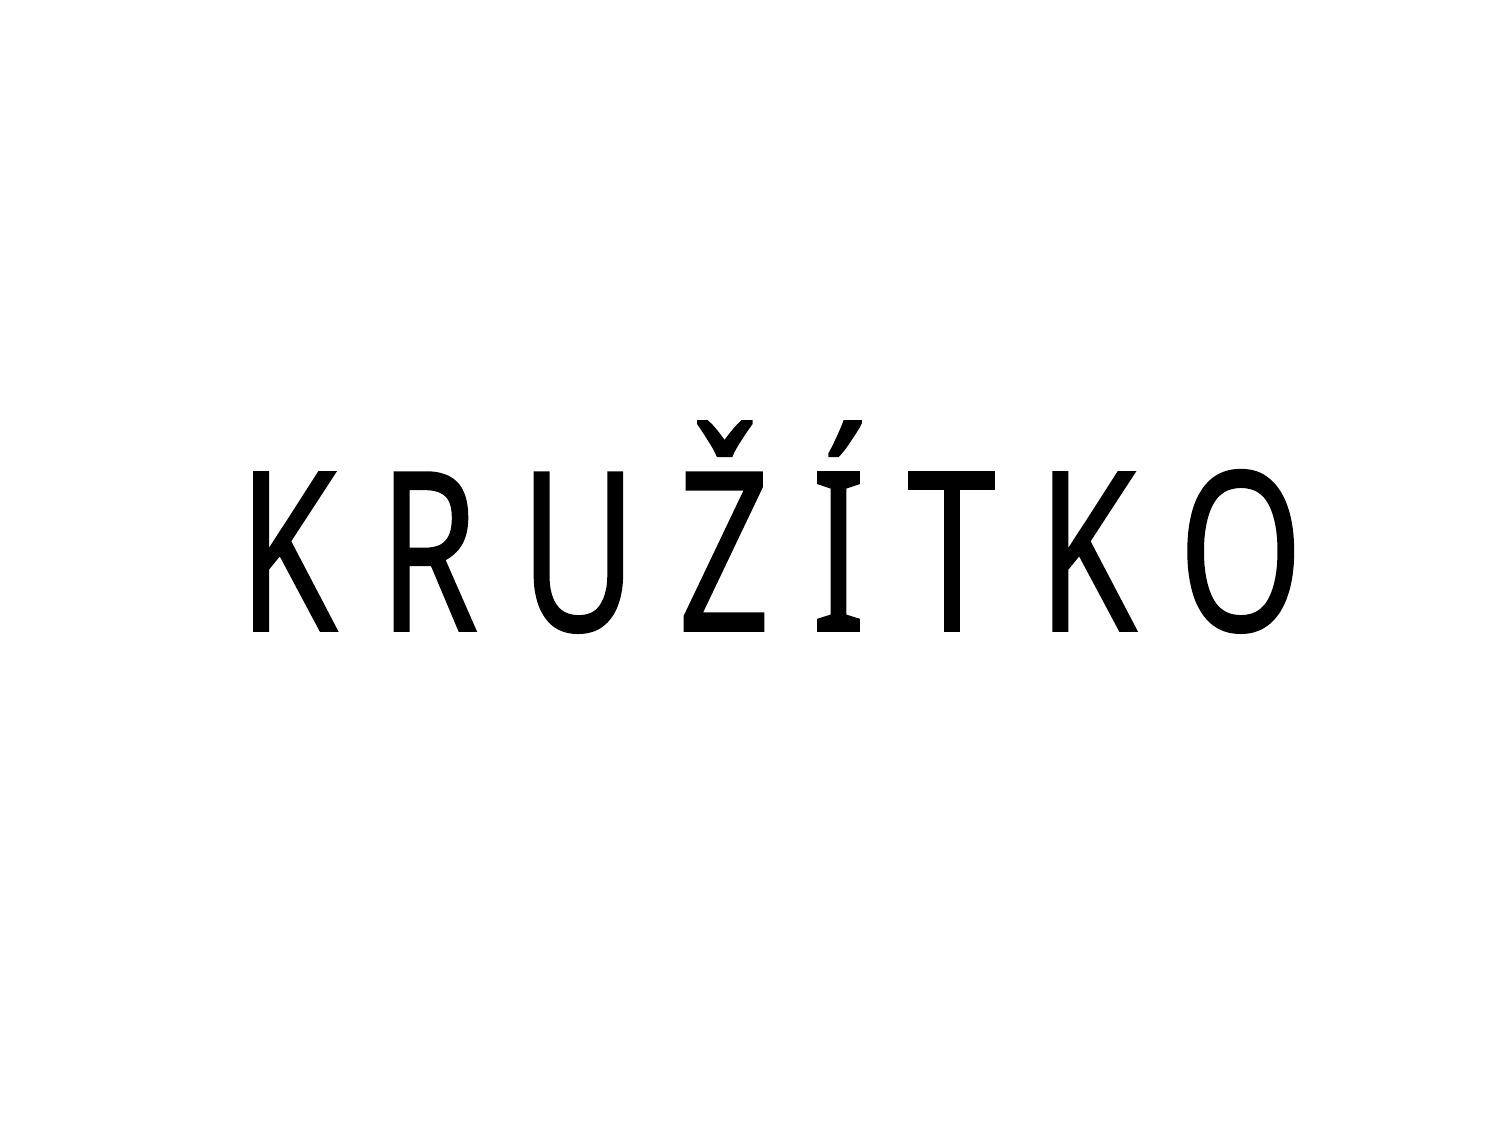

K R U Ž Í T K O